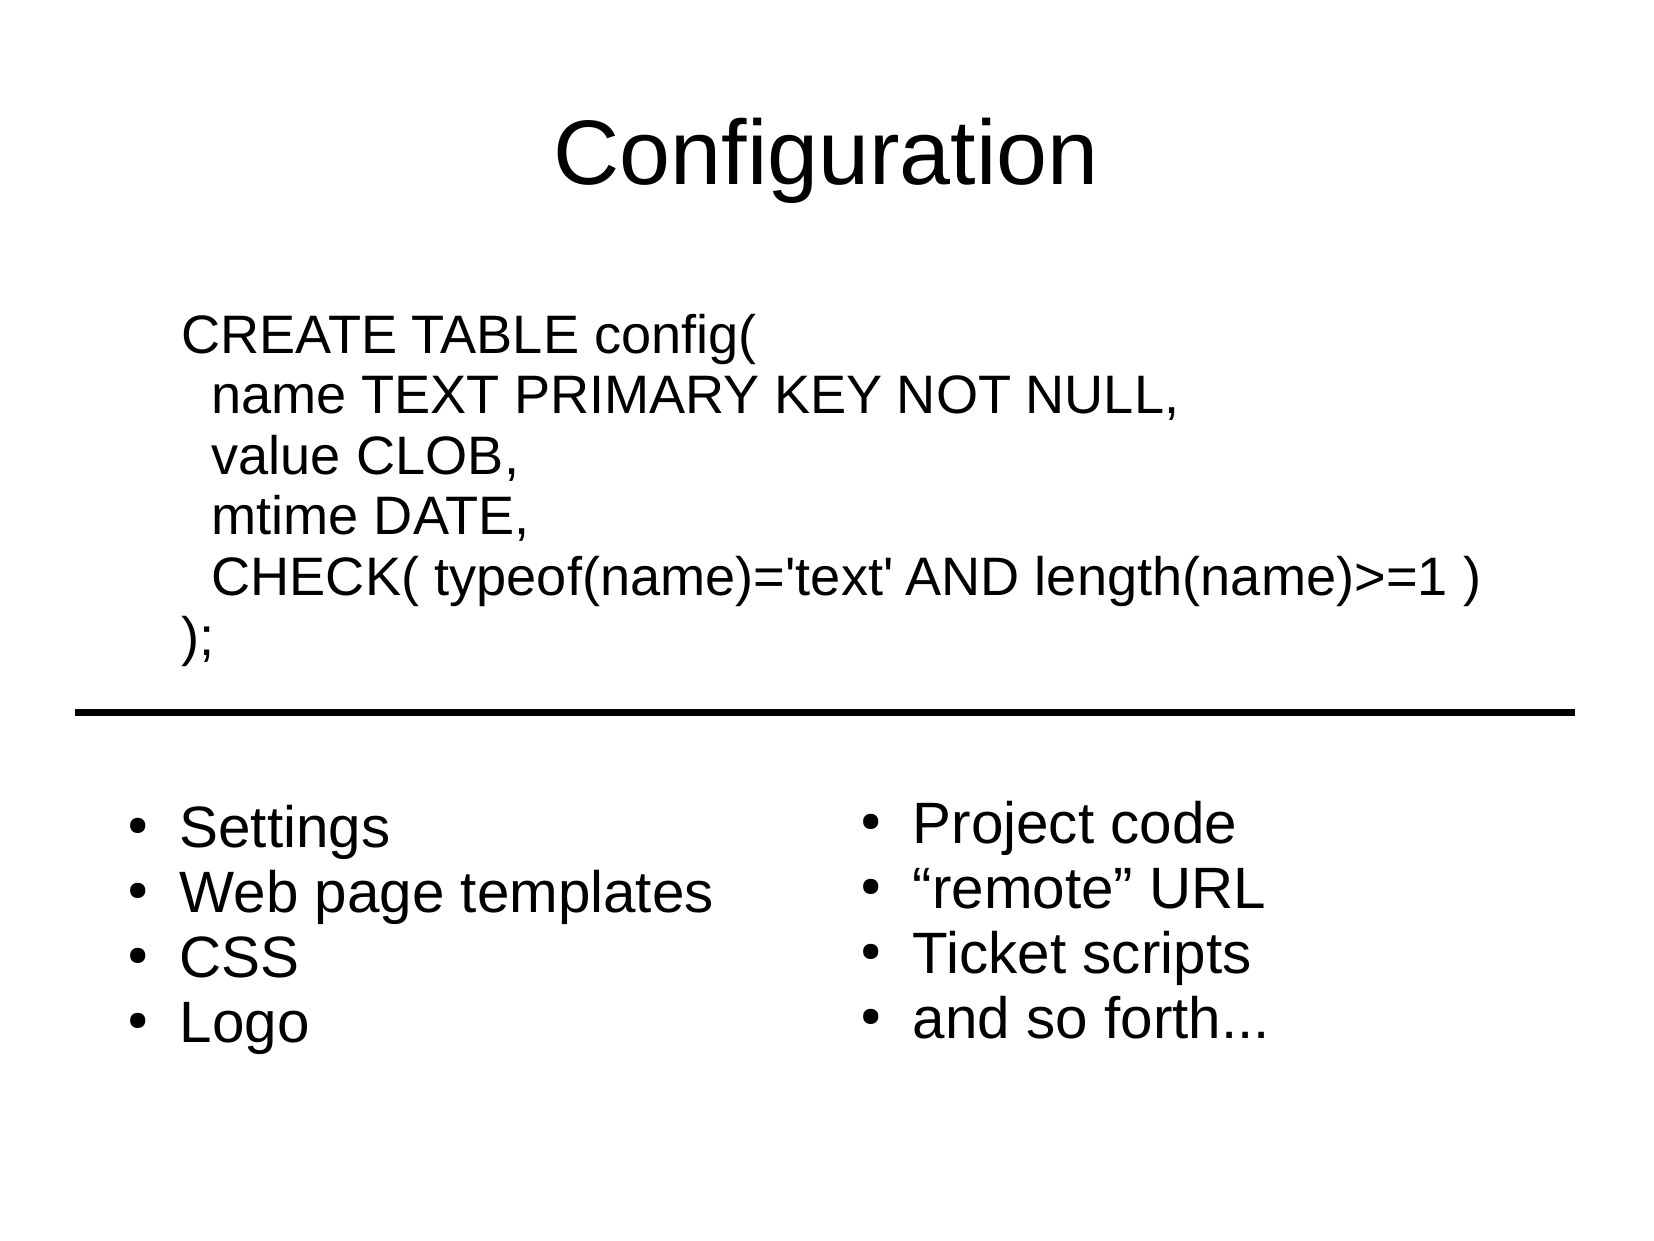

# Configuration
CREATE TABLE config(
 name TEXT PRIMARY KEY NOT NULL,
 value CLOB,
 mtime DATE,
 CHECK( typeof(name)='text' AND length(name)>=1 )
);
Project code
“remote” URL
Ticket scripts
and so forth...
Settings
Web page templates
CSS
Logo